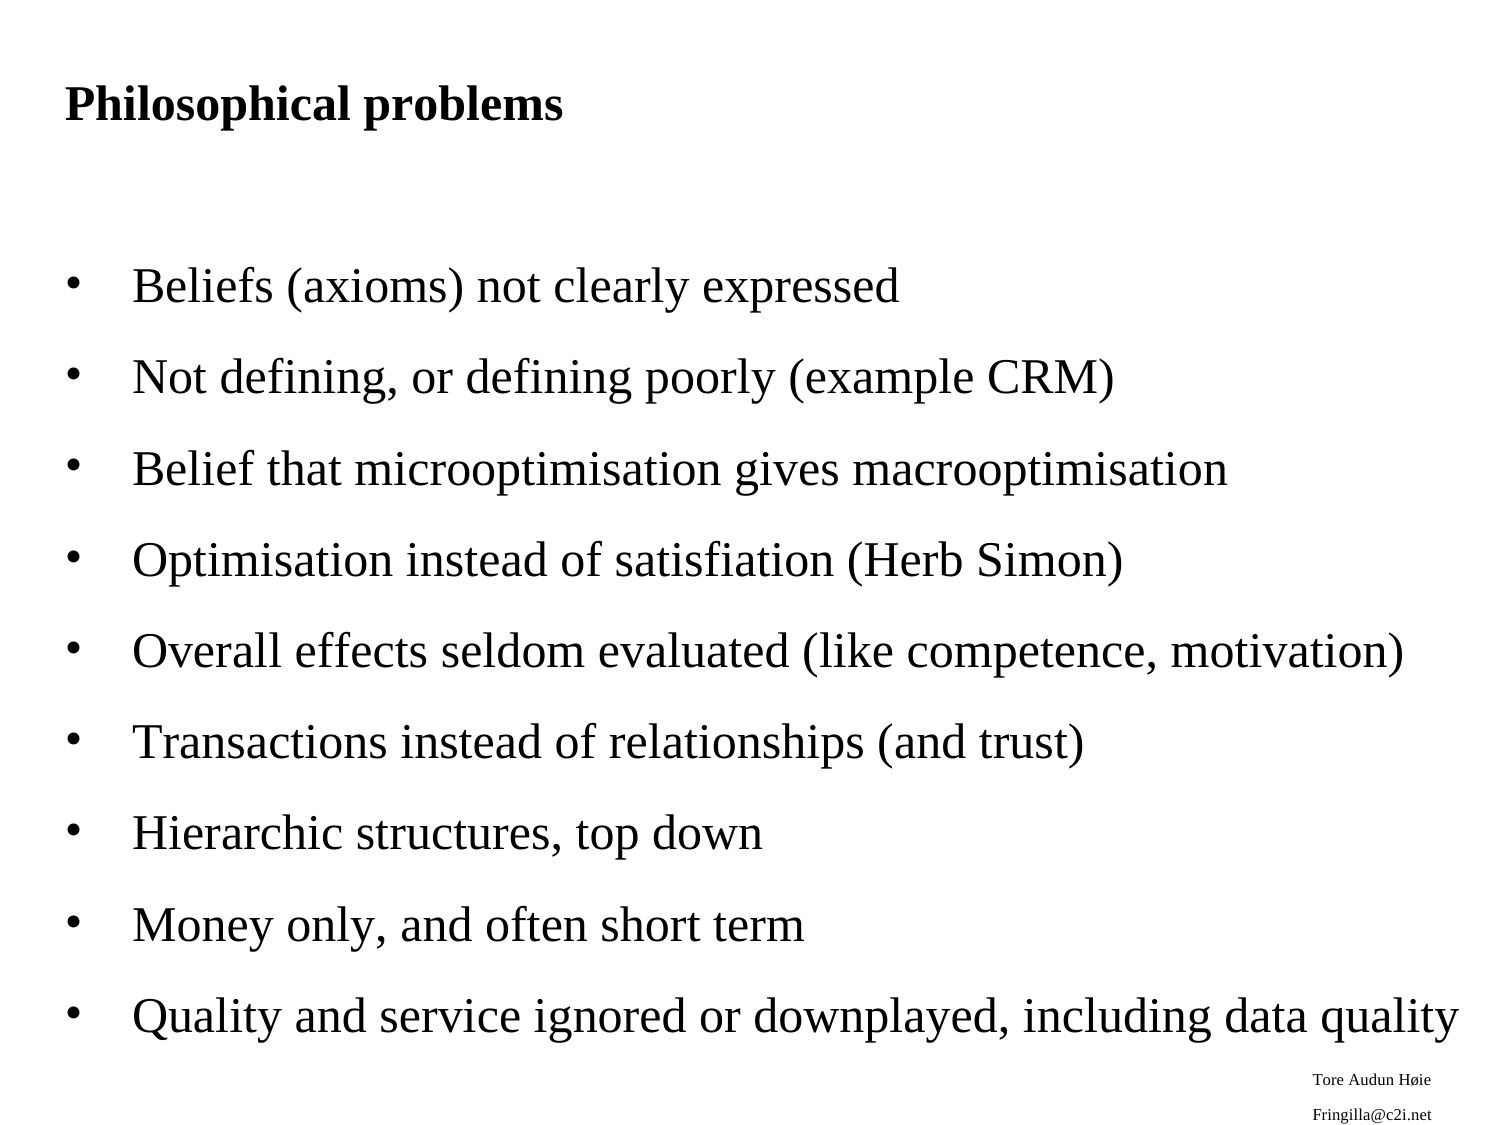

Philosophical problems
 Beliefs (axioms) not clearly expressed
 Not defining, or defining poorly (example CRM)
 Belief that microoptimisation gives macrooptimisation
 Optimisation instead of satisfiation (Herb Simon)
 Overall effects seldom evaluated (like competence, motivation)
 Transactions instead of relationships (and trust)
 Hierarchic structures, top down
 Money only, and often short term
 Quality and service ignored or downplayed, including data quality
Tore Audun Høie
Fringilla@c2i.net